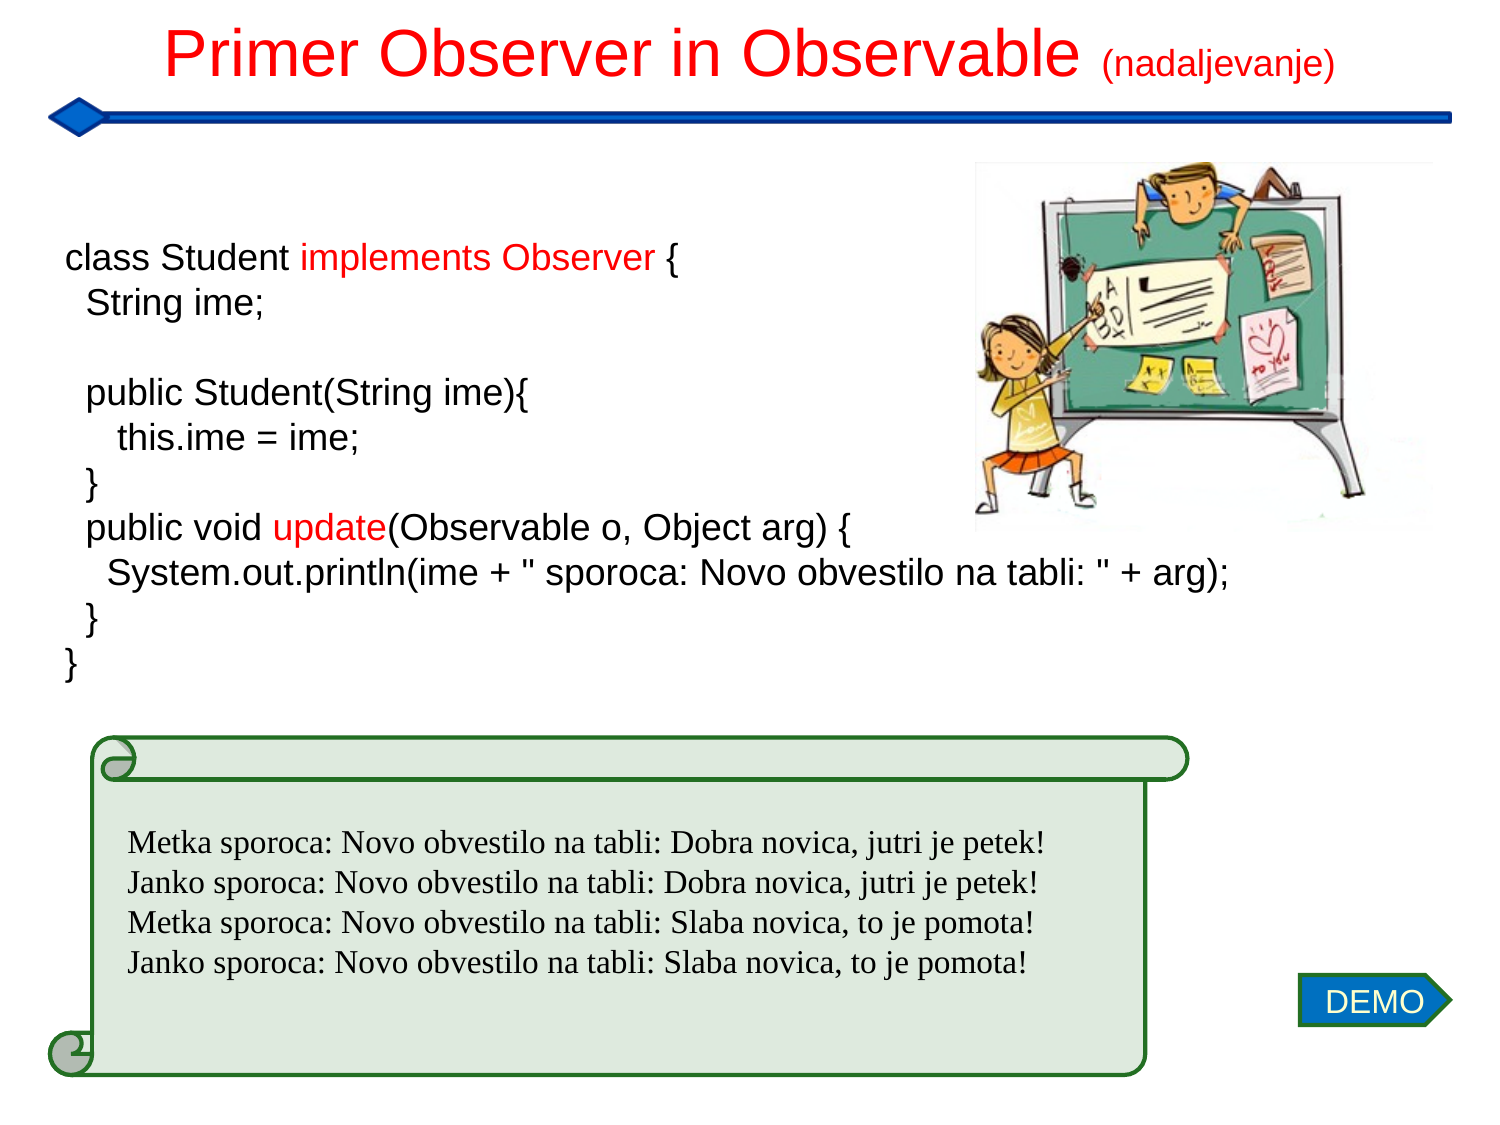

# Primer Observer in Observable (nadaljevanje)
class Student implements Observer {
 String ime;
 public Student(String ime){
 this.ime = ime;
 }
 public void update(Observable o, Object arg) {
 System.out.println(ime + " sporoca: Novo obvestilo na tabli: " + arg);
 }
}
Metka sporoca: Novo obvestilo na tabli: Dobra novica, jutri je petek!
Janko sporoca: Novo obvestilo na tabli: Dobra novica, jutri je petek!
Metka sporoca: Novo obvestilo na tabli: Slaba novica, to je pomota!
Janko sporoca: Novo obvestilo na tabli: Slaba novica, to je pomota!
DEMO